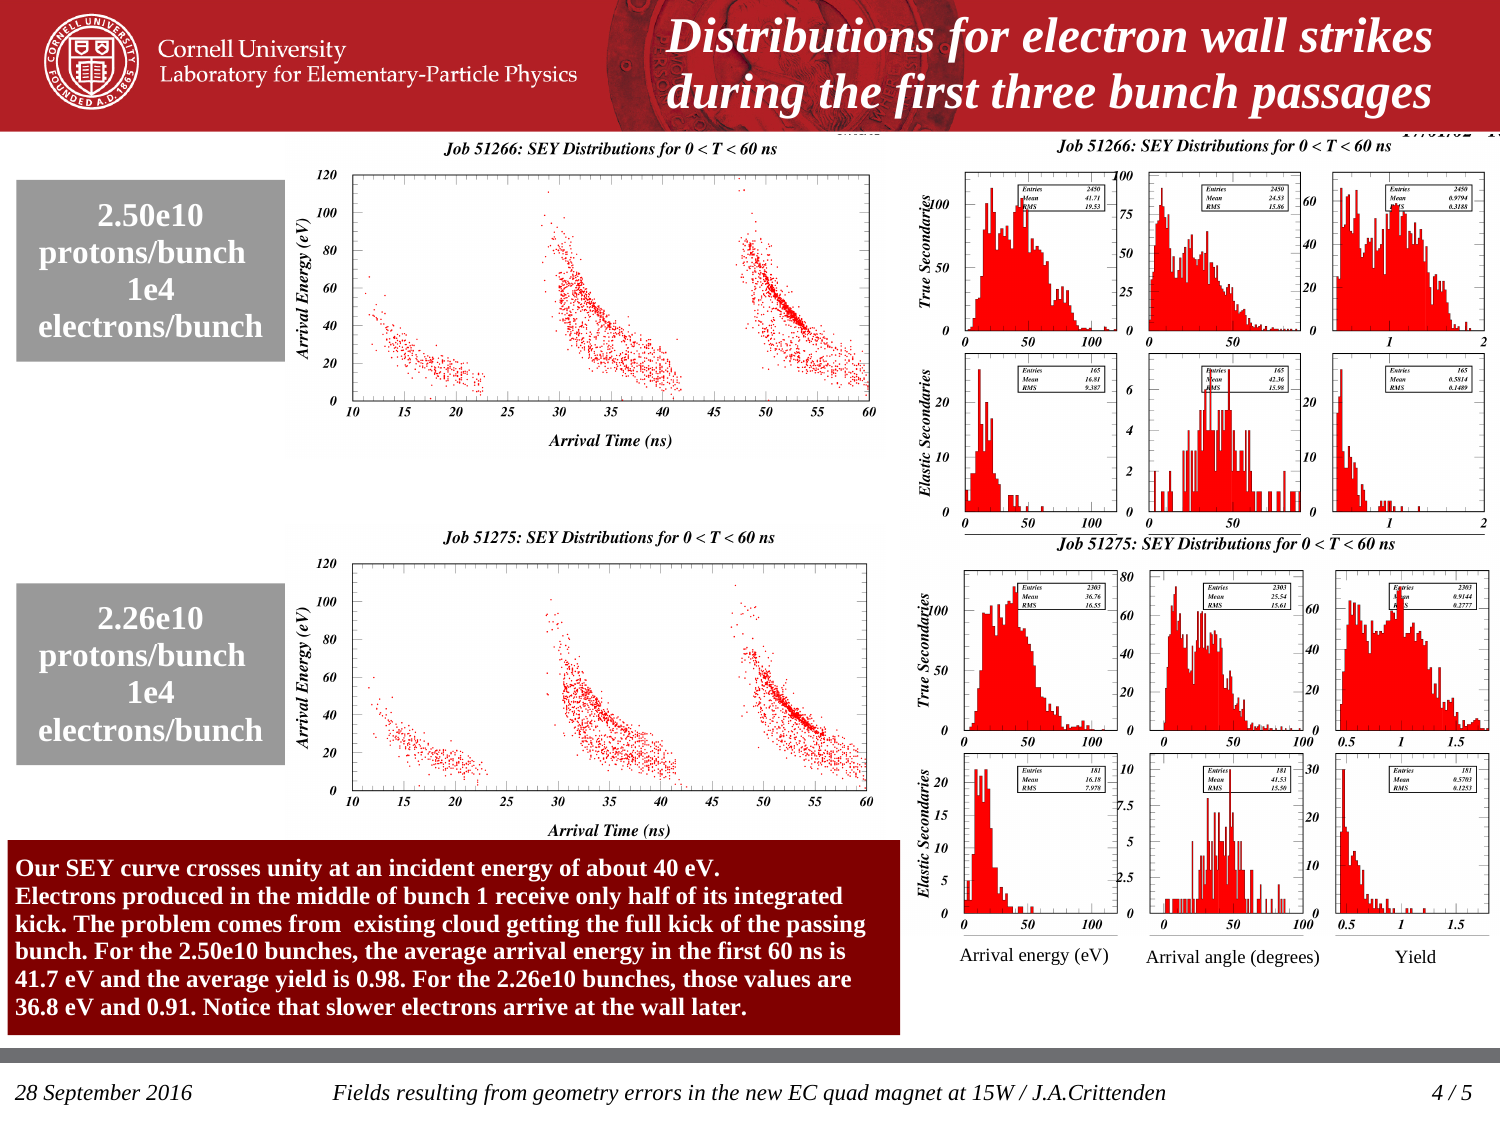

# Distributions for electron wall strikes during the first three bunch passages
2.50e10 protons/bunch 1e4 electrons/bunch
2.26e10 protons/bunch 1e4 electrons/bunch
Our SEY curve crosses unity at an incident energy of about 40 eV.
Electrons produced in the middle of bunch 1 receive only half of its integrated kick. The problem comes from existing cloud getting the full kick of the passing bunch. For the 2.50e10 bunches, the average arrival energy in the first 60 ns is 41.7 eV and the average yield is 0.98. For the 2.26e10 bunches, those values are 36.8 eV and 0.91. Notice that slower electrons arrive at the wall later.
Arrival energy (eV)
Arrival angle (degrees)
Yield